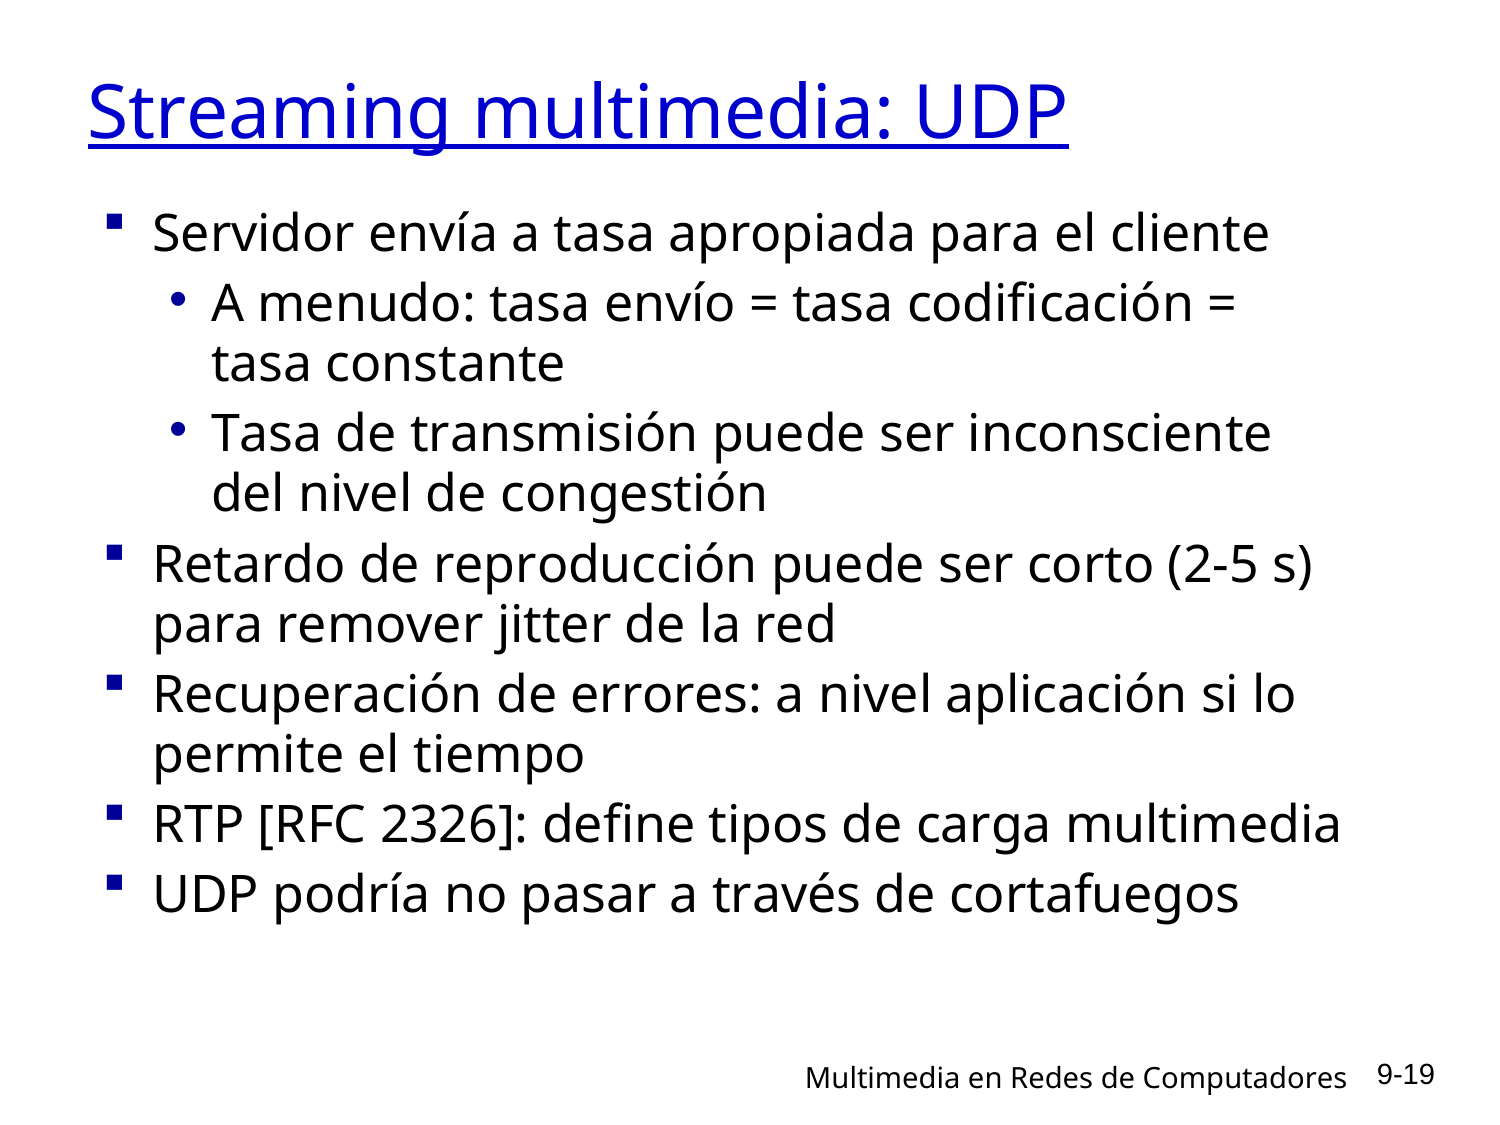

# Streaming multimedia: UDP
Servidor envía a tasa apropiada para el cliente
A menudo: tasa envío = tasa codificación = tasa constante
Tasa de transmisión puede ser inconsciente del nivel de congestión
Retardo de reproducción puede ser corto (2-5 s) para remover jitter de la red
Recuperación de errores: a nivel aplicación si lo permite el tiempo
RTP [RFC 2326]: define tipos de carga multimedia
UDP podría no pasar a través de cortafuegos
19